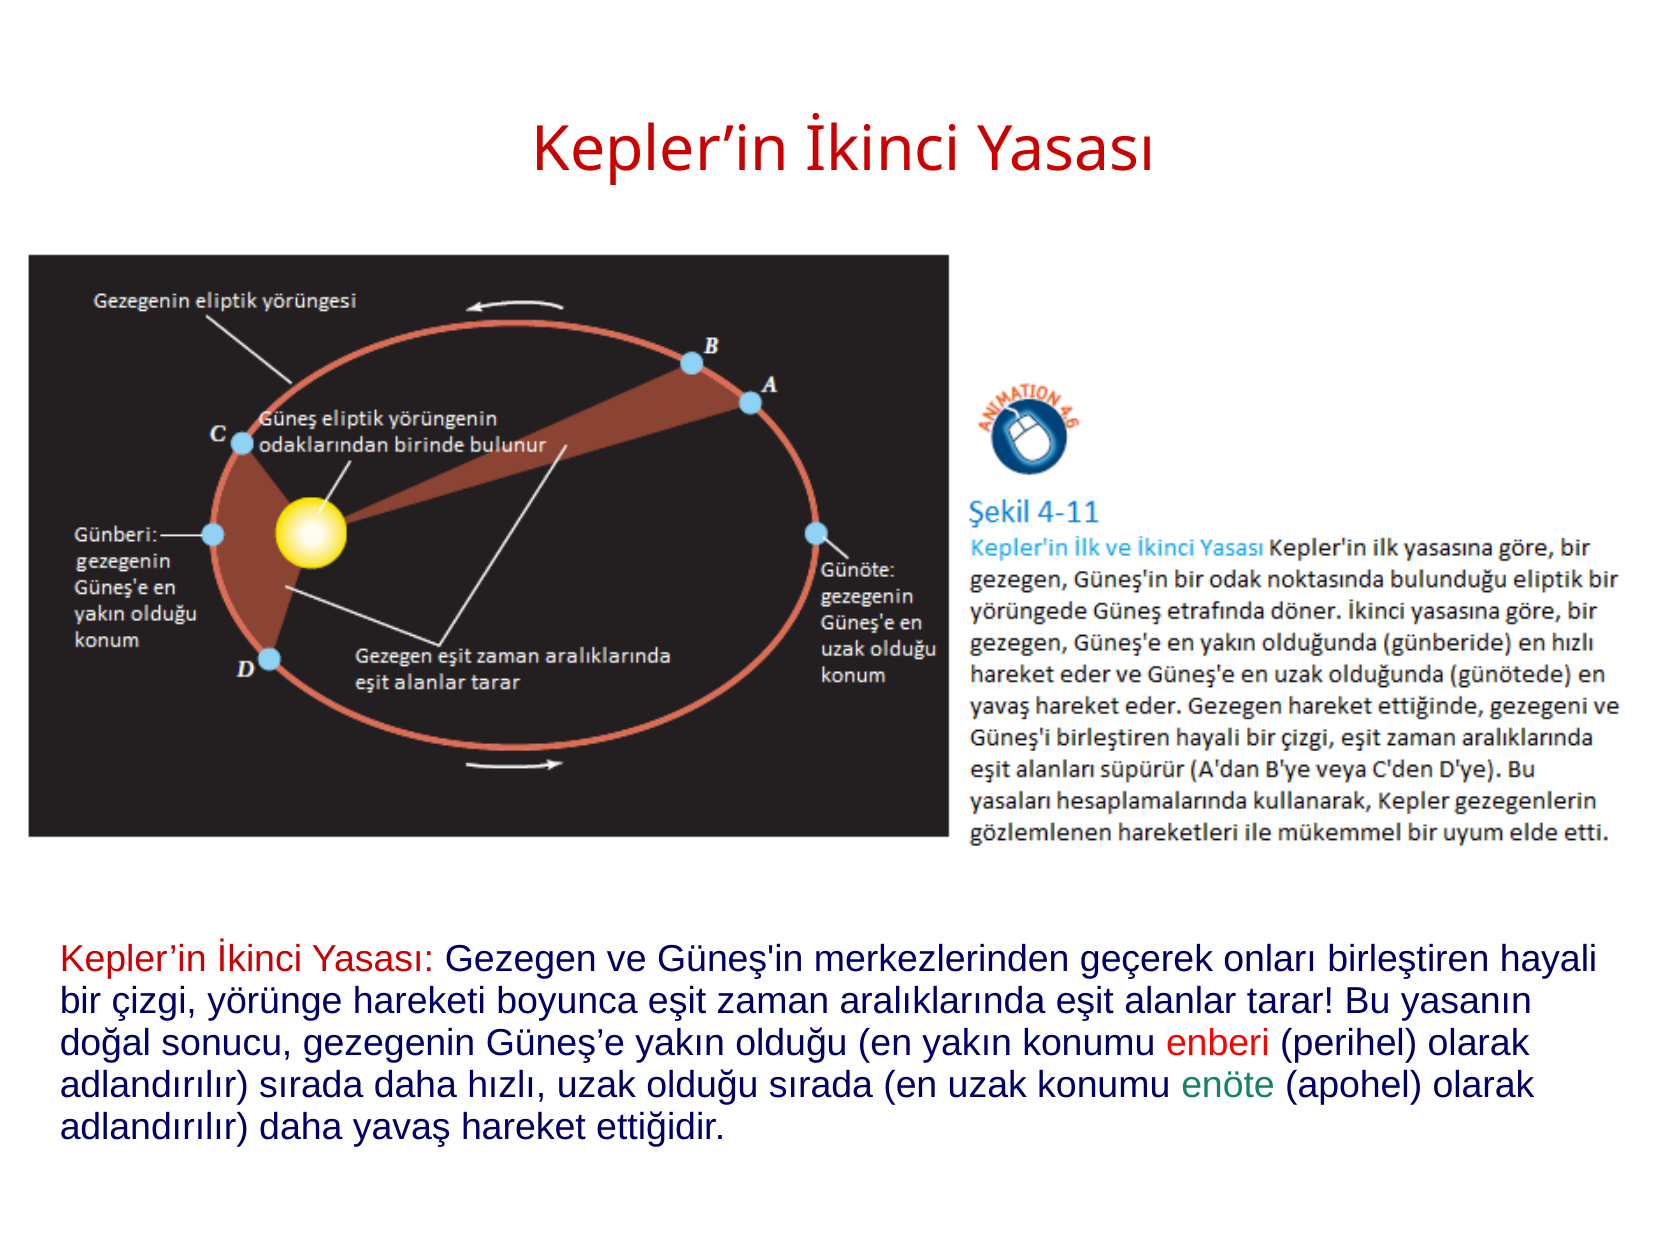

# Kepler’in İkinci Yasası
Kepler’in İkinci Yasası: Gezegen ve Güneş'in merkezlerinden geçerek onları birleştiren hayali bir çizgi, yörünge hareketi boyunca eşit zaman aralıklarında eşit alanlar tarar! Bu yasanın doğal sonucu, gezegenin Güneş’e yakın olduğu (en yakın konumu enberi (perihel) olarak adlandırılır) sırada daha hızlı, uzak olduğu sırada (en uzak konumu enöte (apohel) olarak adlandırılır) daha yavaş hareket ettiğidir.